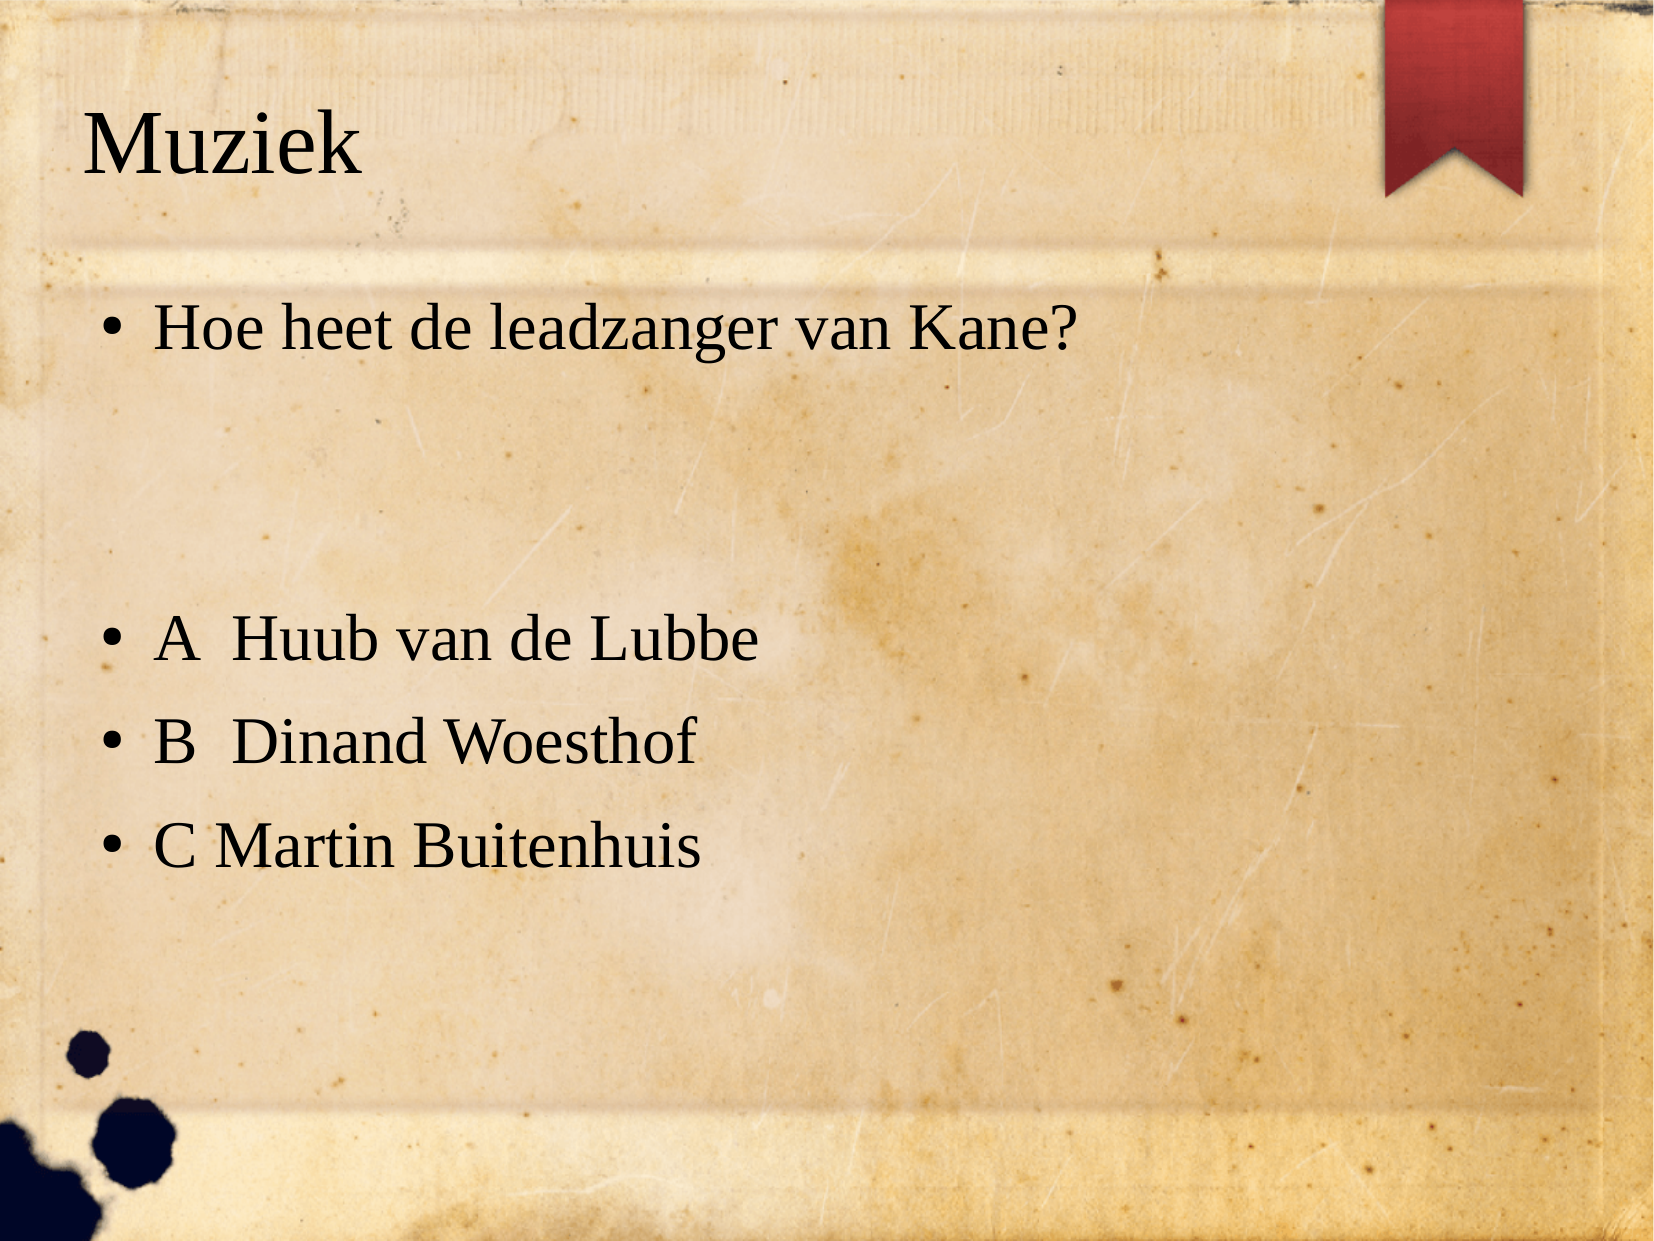

# Muziek
Hoe heet de leadzanger van Kane?
A Huub van de Lubbe
B Dinand Woesthof
C Martin Buitenhuis